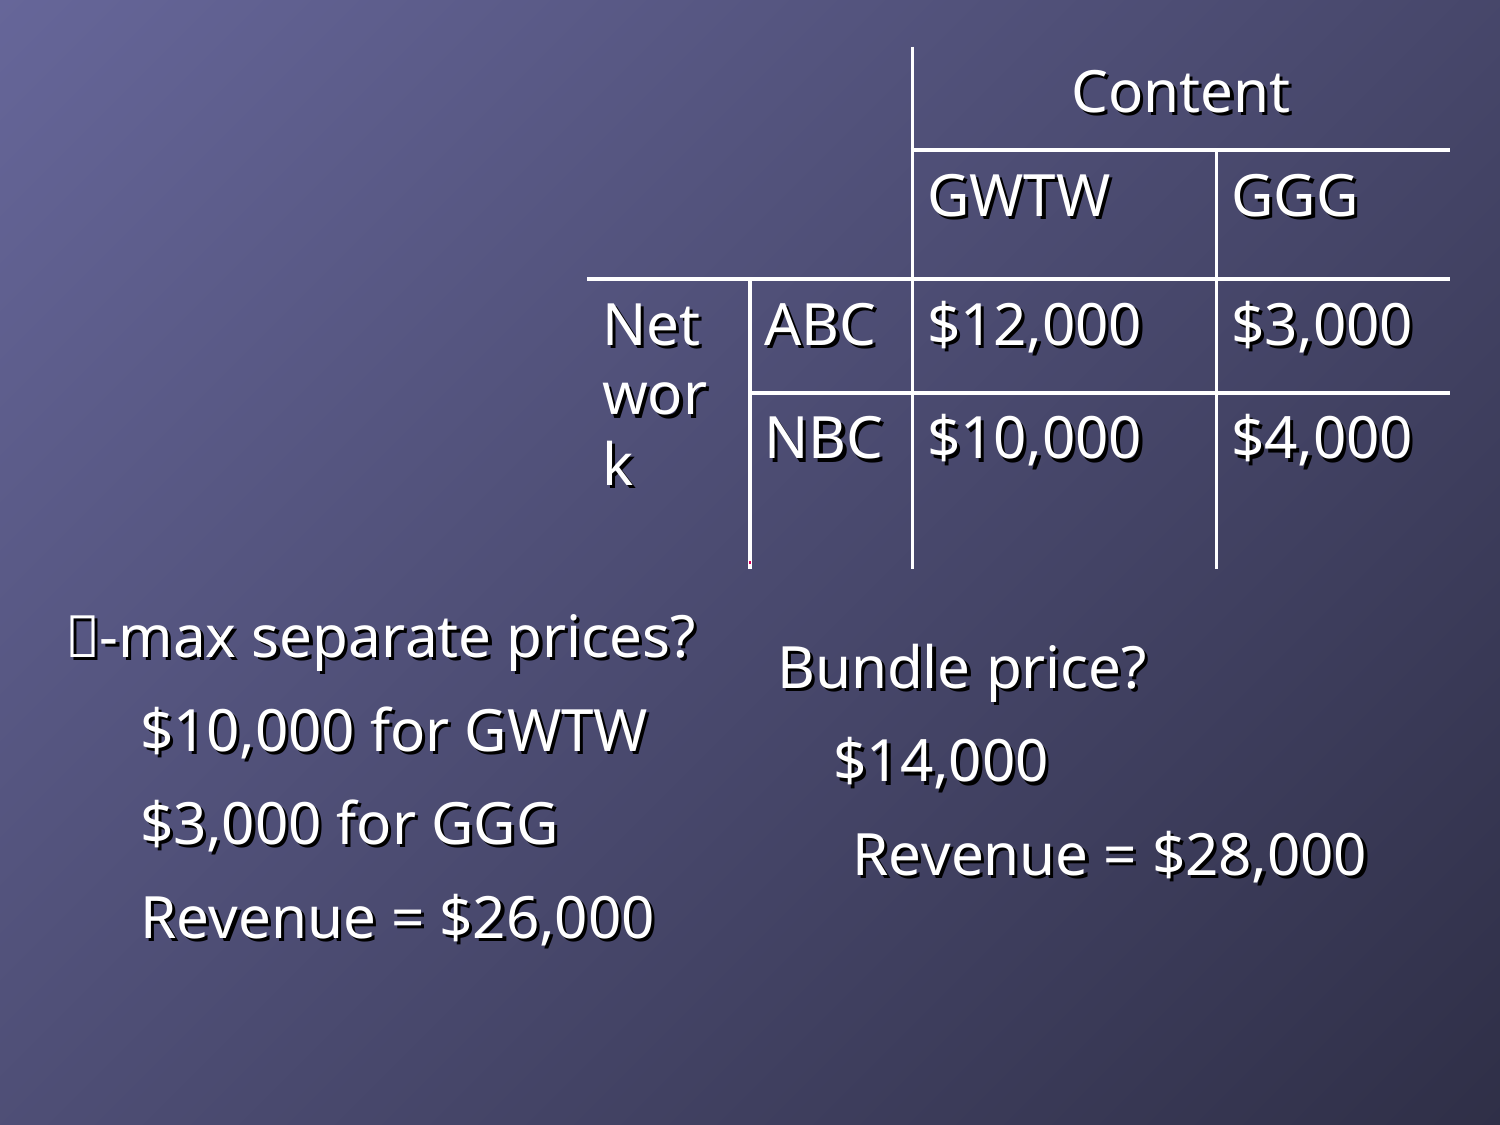

| | | Content | |
| --- | --- | --- | --- |
| | | GWTW | GGG |
| Network | ABC | $12,000 | $3,000 |
| | NBC | $10,000 | $4,000 |
Bundle price?
	$14,000
Revenue = $28,000
# -max separate prices?
$10,000 for GWTW
$3,000 for GGG
Revenue = $26,000